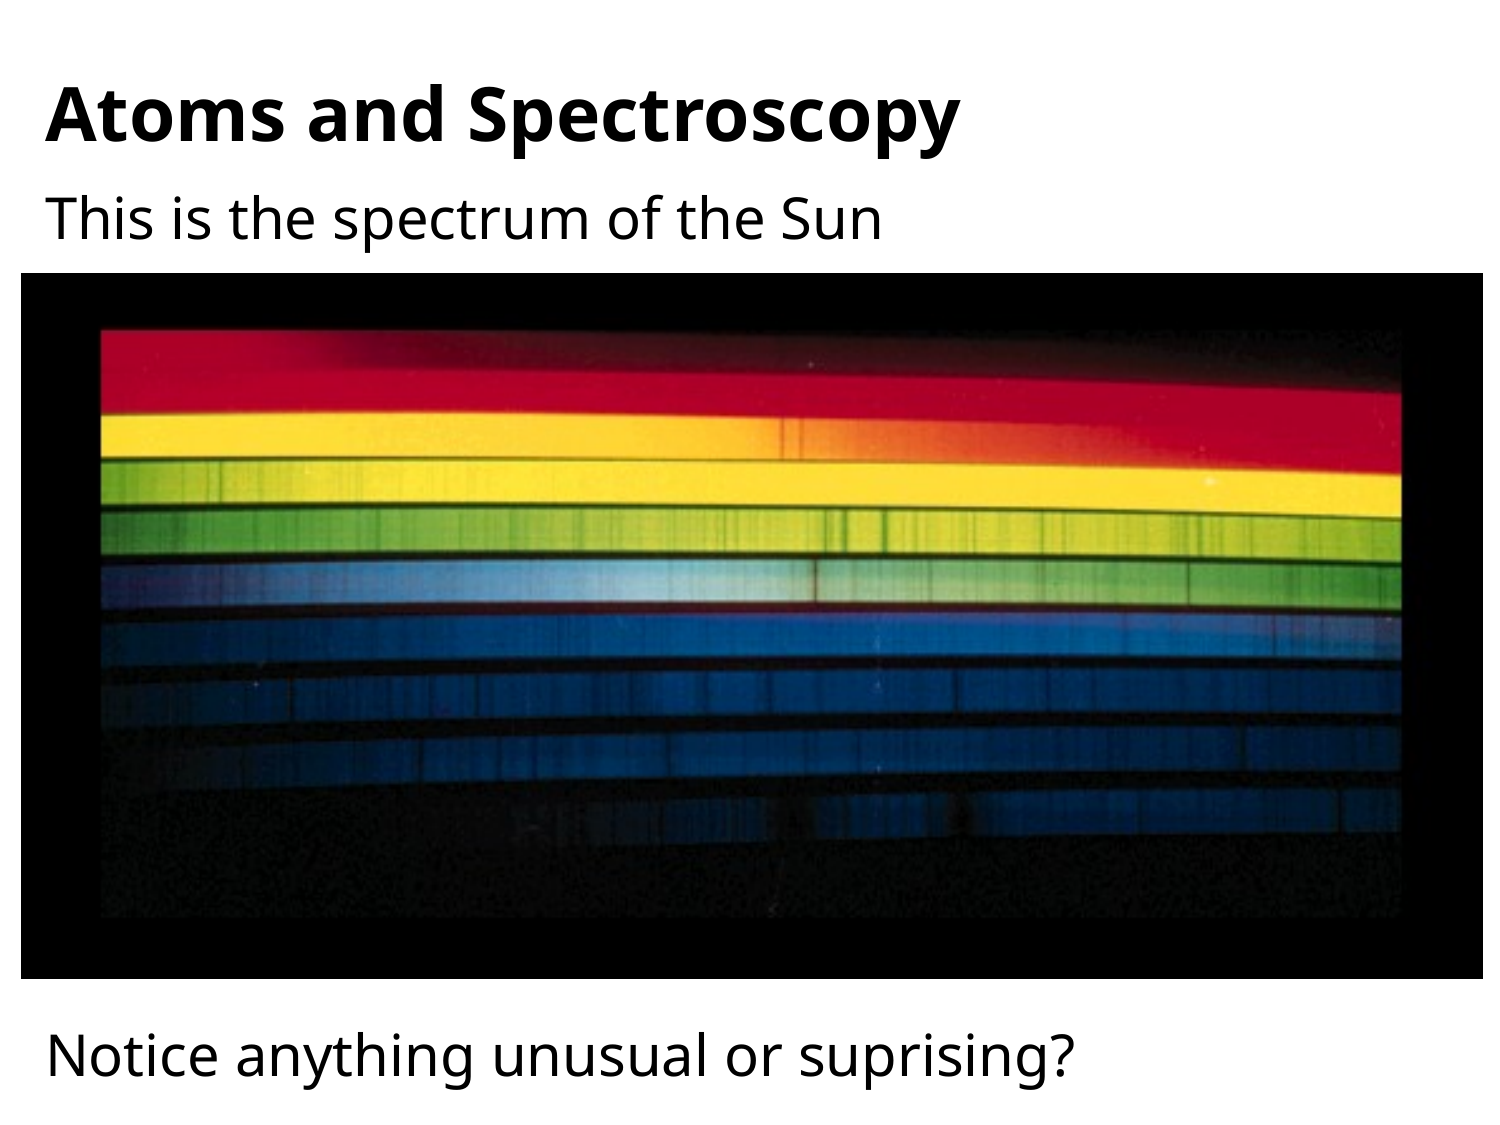

# Atoms and Spectroscopy
This is the spectrum of the Sun
Notice anything unusual or suprising?